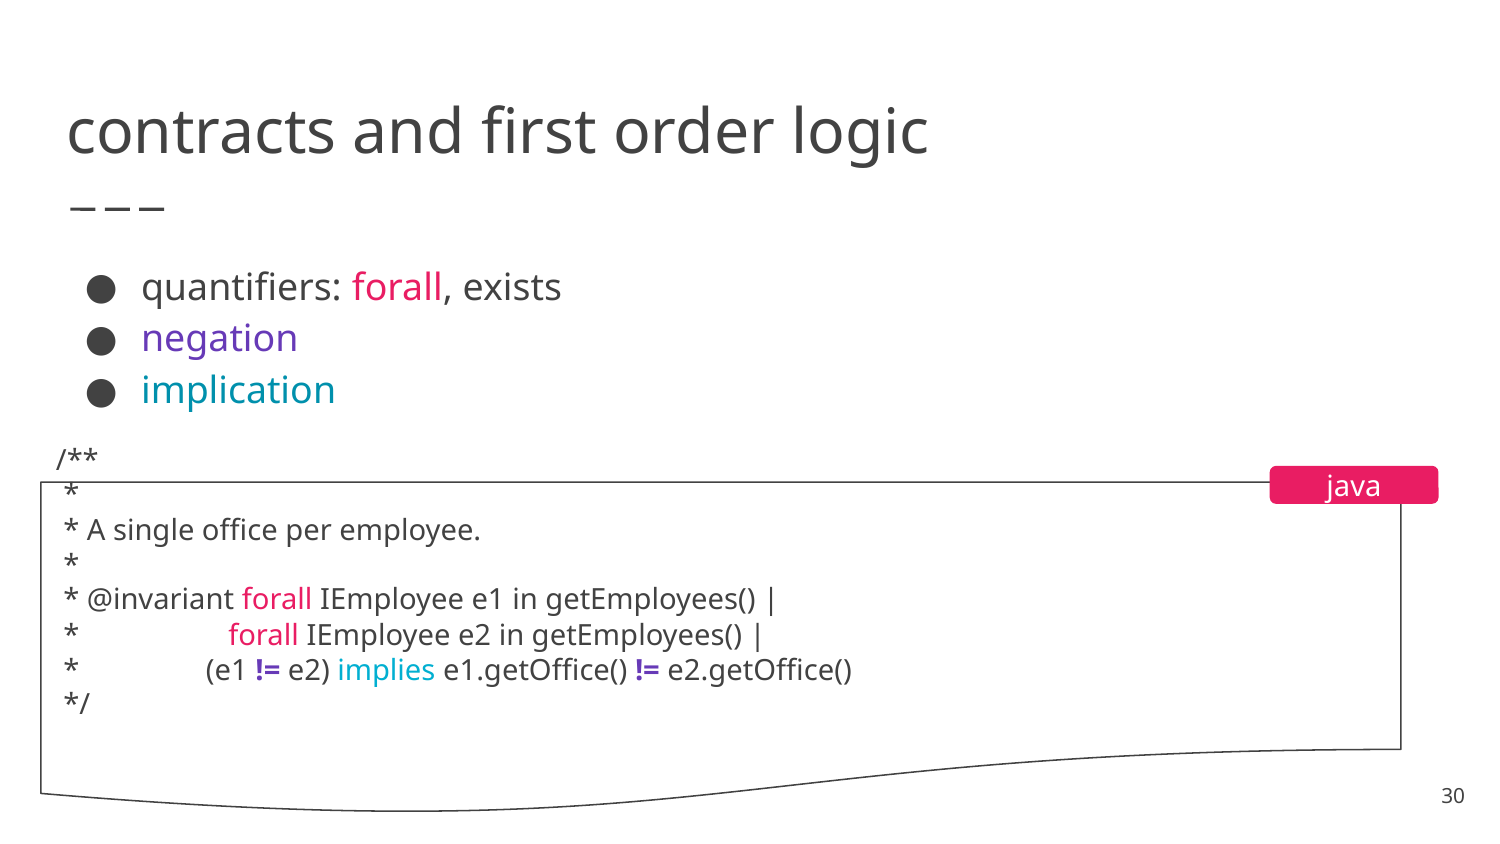

# contracts and first order logic
quantifiers: forall, exists
negation
implication
java
/**
 *
 * A single office per employee.
 *
 * @invariant forall IEmployee e1 in getEmployees() |
 * 	 forall IEmployee e2 in getEmployees() |
 * 	(e1 != e2) implies e1.getOffice() != e2.getOffice()
 */